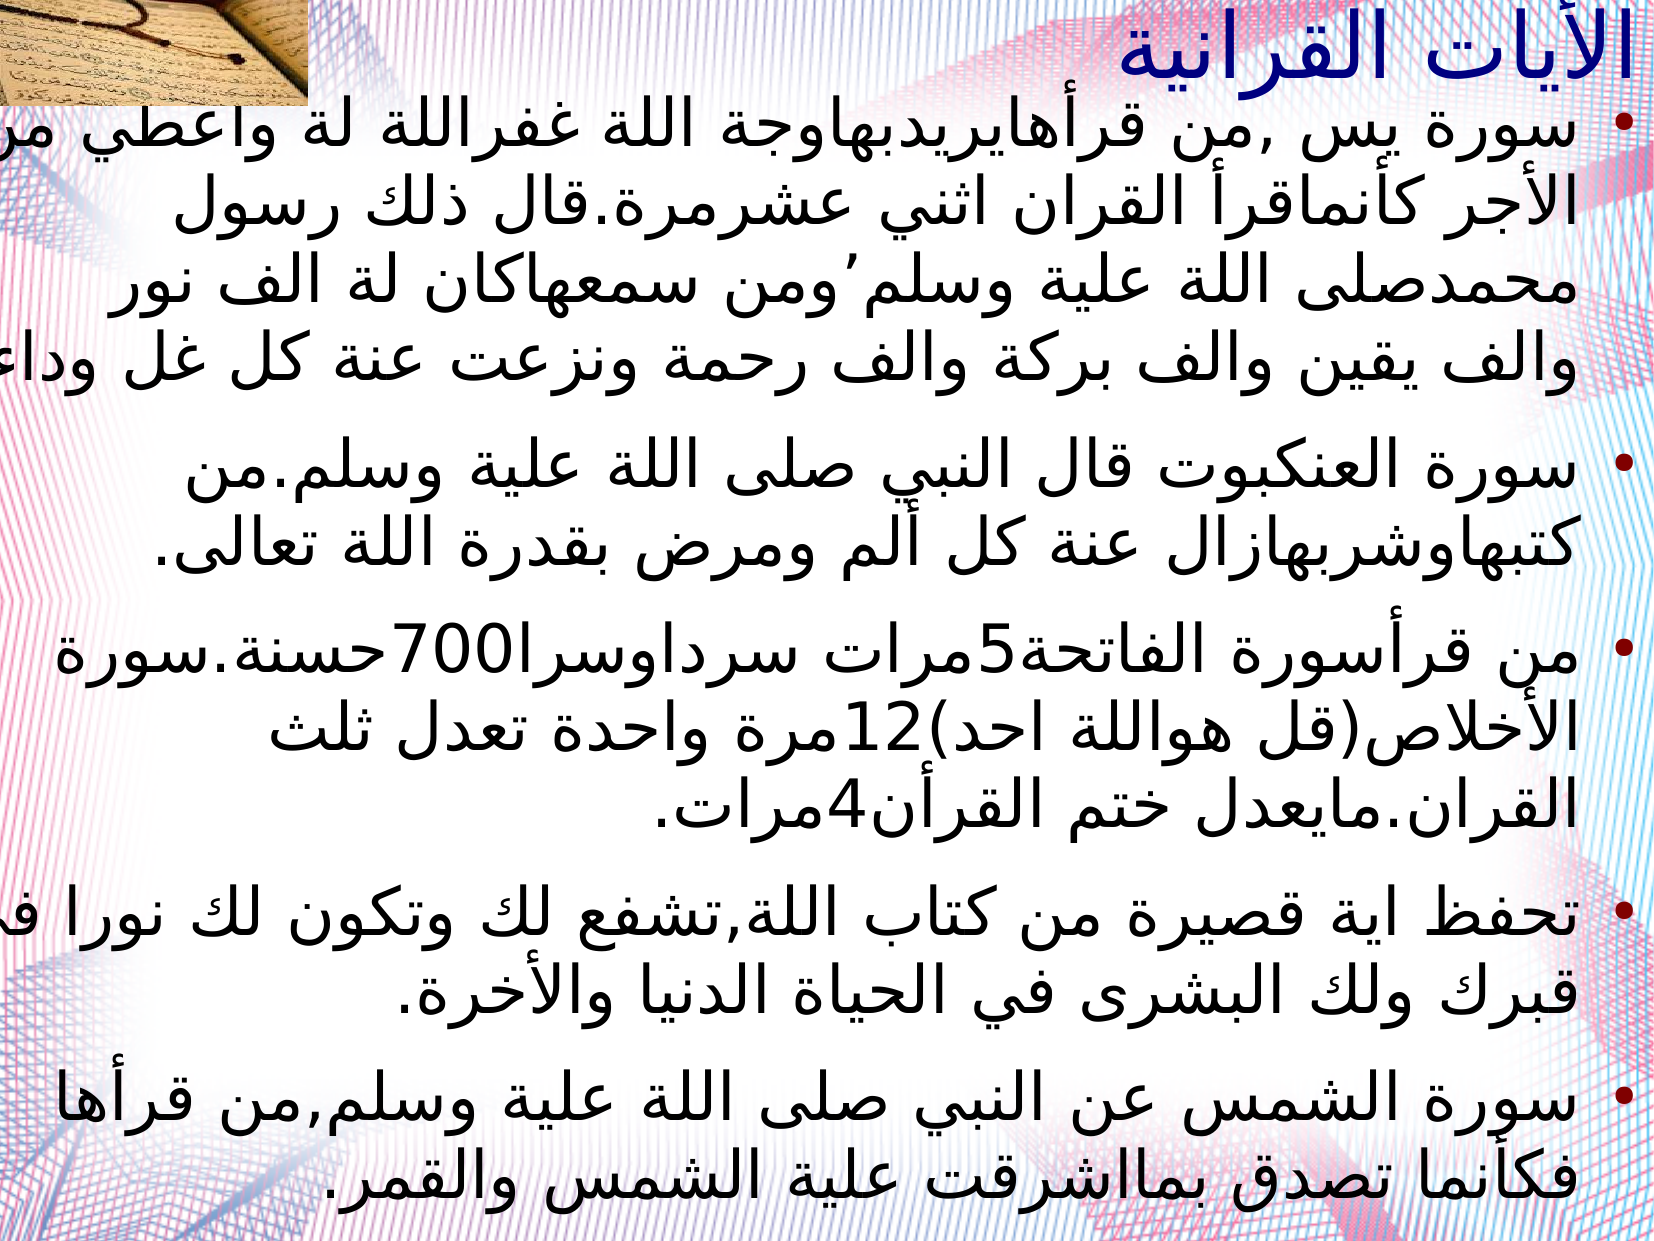

# الأيات القرانية
سورة يس ,من قرأهايريدبهاوجة اللة غفراللة لة واعطي من الأجر كأنماقرأ القران اثني عشرمرة.قال ذلك رسول محمدصلى اللة علية وسلم’ومن سمعهاكان لة الف نور والف يقين والف بركة والف رحمة ونزعت عنة كل غل وداء.
سورة العنكبوت قال النبي صلى اللة علية وسلم.من كتبهاوشربهازال عنة كل ألم ومرض بقدرة اللة تعالى.
من قرأسورة الفاتحة5مرات سرداوسرا700حسنة.سورة الأخلاص(قل هواللة احد)12مرة واحدة تعدل ثلث القران.مايعدل ختم القرأن4مرات.
تحفظ اية قصيرة من كتاب اللة,تشفع لك وتكون لك نورا في قبرك ولك البشرى في الحياة الدنيا والأخرة.
سورة الشمس عن النبي صلى اللة علية وسلم,من قرأها فكأنما تصدق بمااشرقت علية الشمس والقمر.